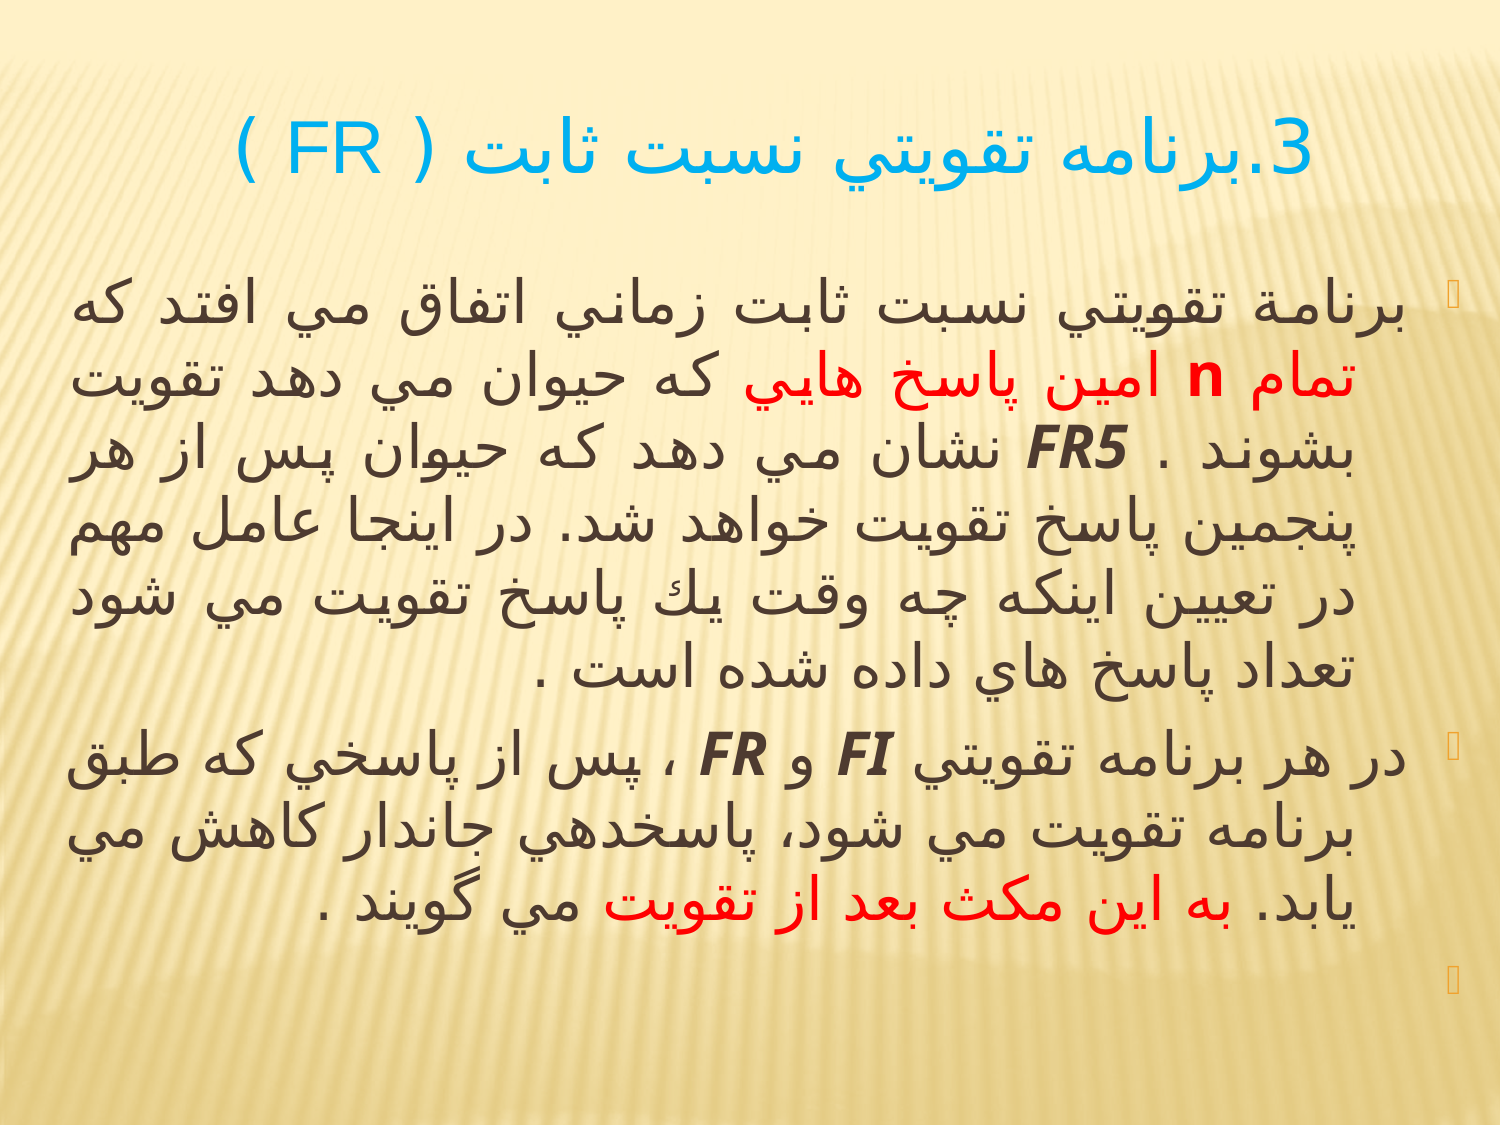

# 3.برنامه تقويتي نسبت ثابت ( FR )
برنامة تقويتي نسبت ثابت زماني اتفاق مي افتد كه تمام n امين پاسخ هايي كه حيوان مي دهد تقويت بشوند . FR5 نشان مي دهد كه حيوان پس از هر پنجمين پاسخ تقويت خواهد شد. در اينجا عامل مهم در تعيين اينكه چه وقت يك پاسخ تقويت مي شود تعداد پاسخ هاي داده شده است .
در هر برنامه تقويتي FI و FR ، پس از پاسخي كه طبق برنامه تقويت مي شود، پاسخدهي جاندار كاهش مي يابد. به اين مكث بعد از تقويت مي گويند .